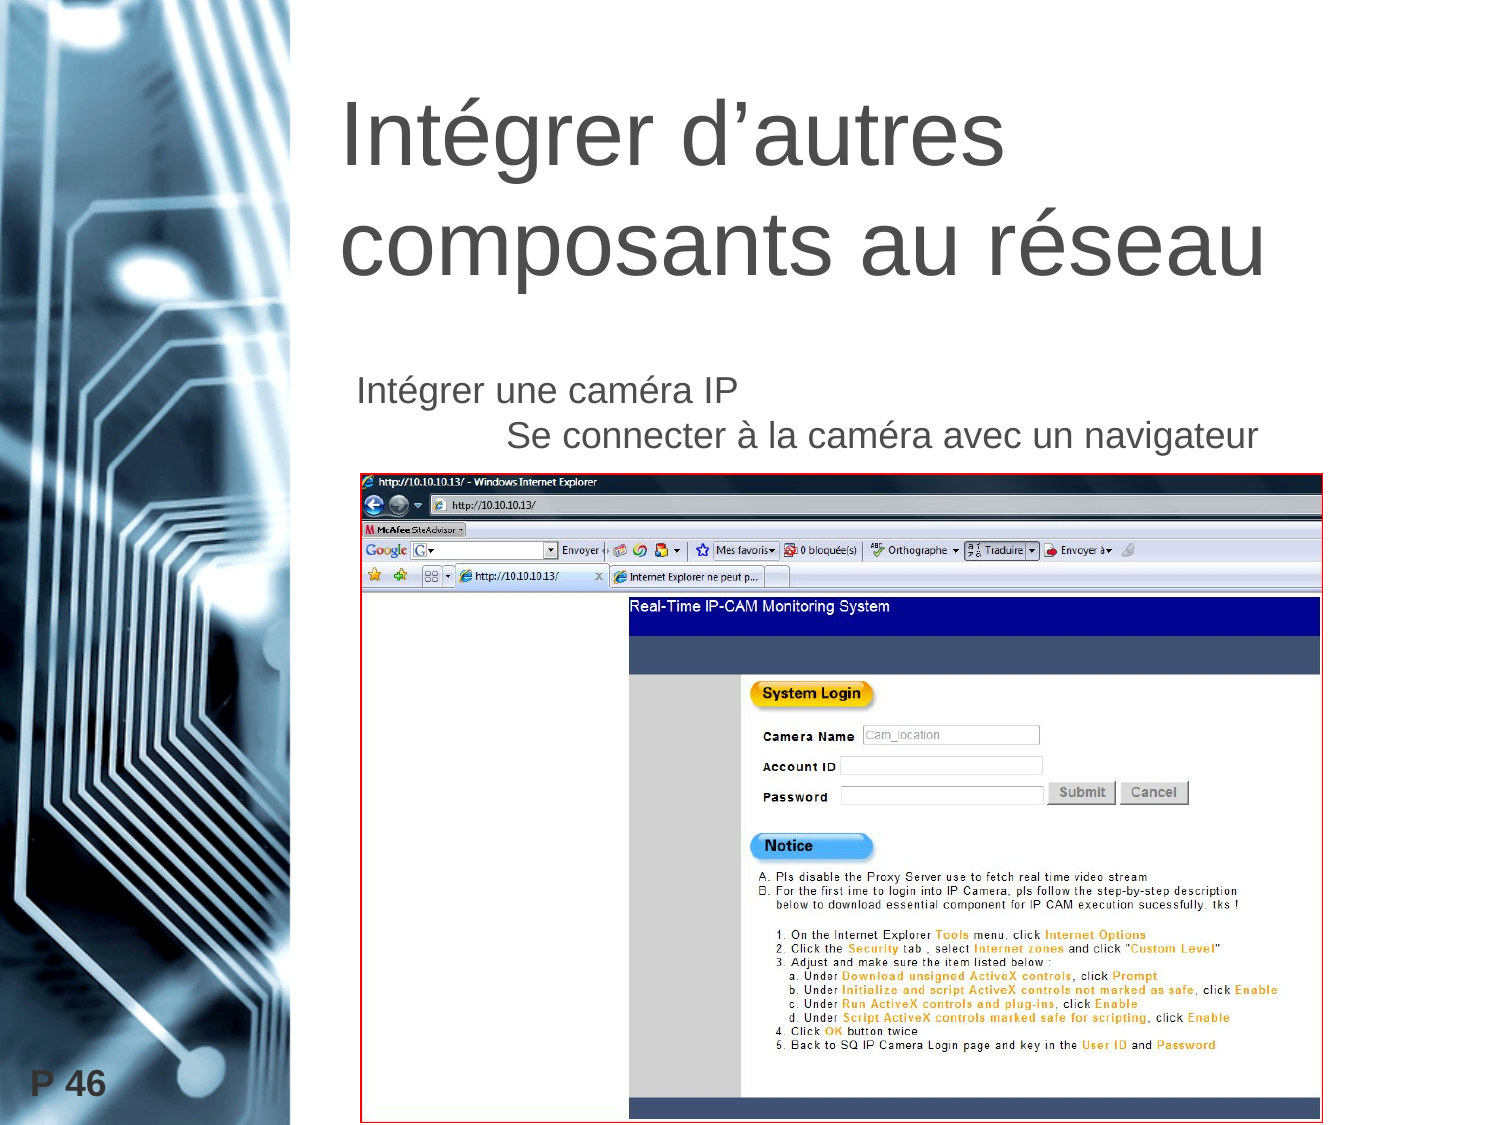

# Intégrer d’autres composants au réseau
Intégrer une caméra IP
	Se connecter à la caméra avec un navigateur